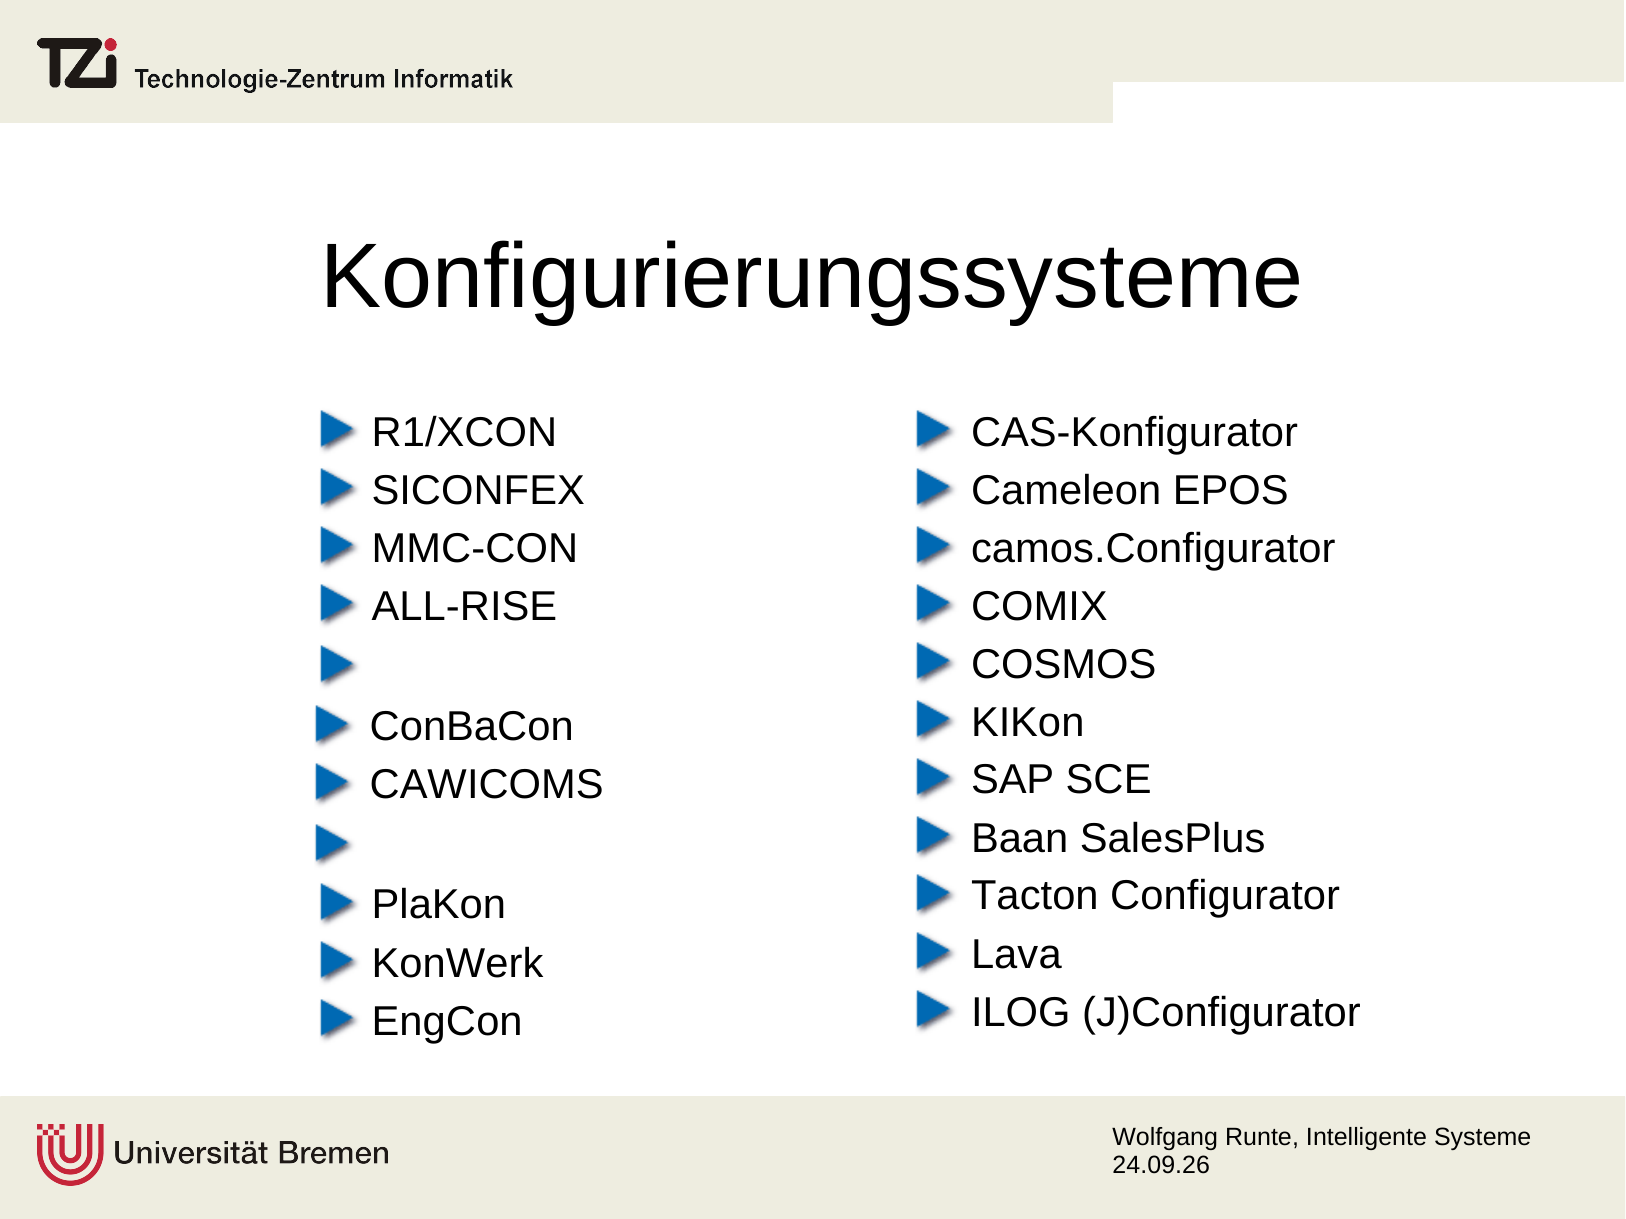

# Konfigurierungssysteme
R1/XCON
SICONFEX
MMC-CON
ALL-RISE
ConBaCon
CAWICOMS
PlaKon
KonWerk
EngCon
CAS-Konfigurator
Cameleon EPOS
camos.Configurator
COMIX
COSMOS
KIKon
SAP SCE
Baan SalesPlus
Tacton Configurator
Lava
ILOG (J)Configurator